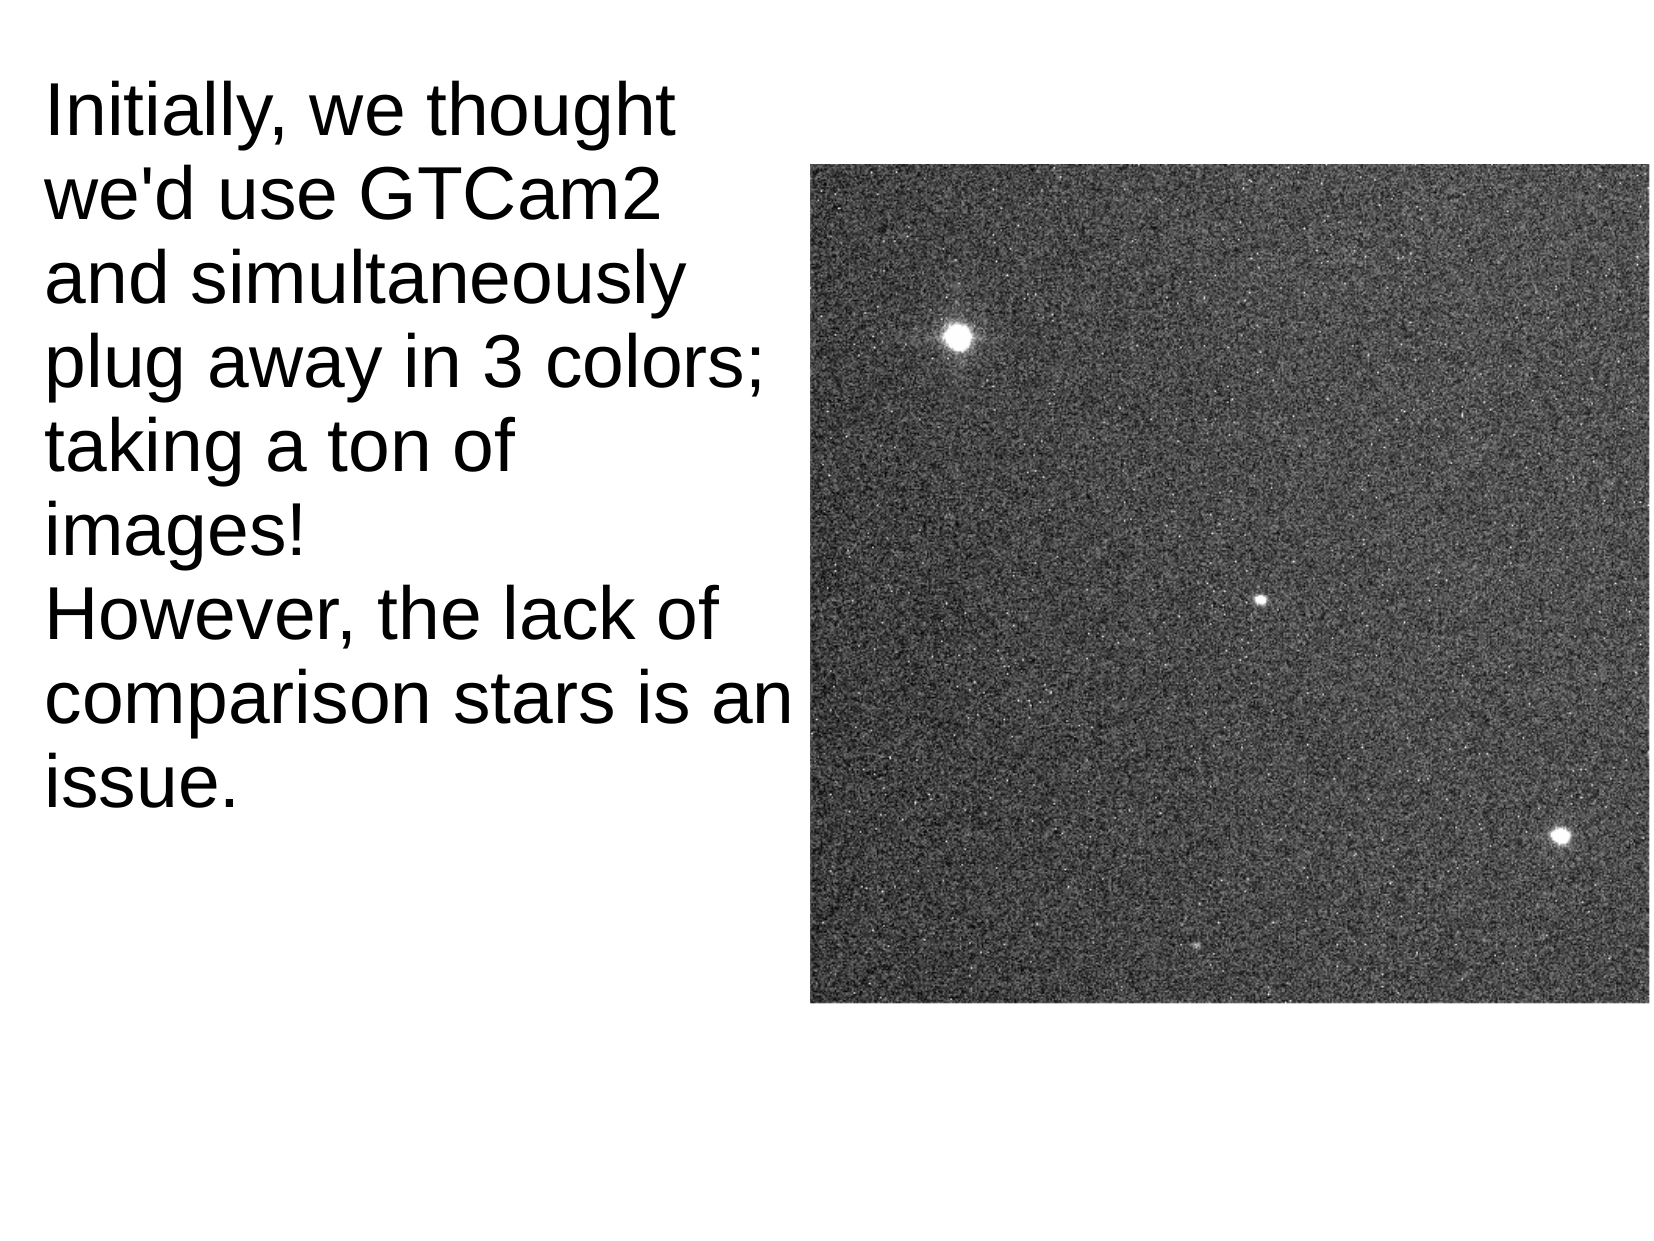

Initially, we thought we'd use GTCam2 and simultaneously plug away in 3 colors; taking a ton of images!
However, the lack of comparison stars is an issue.